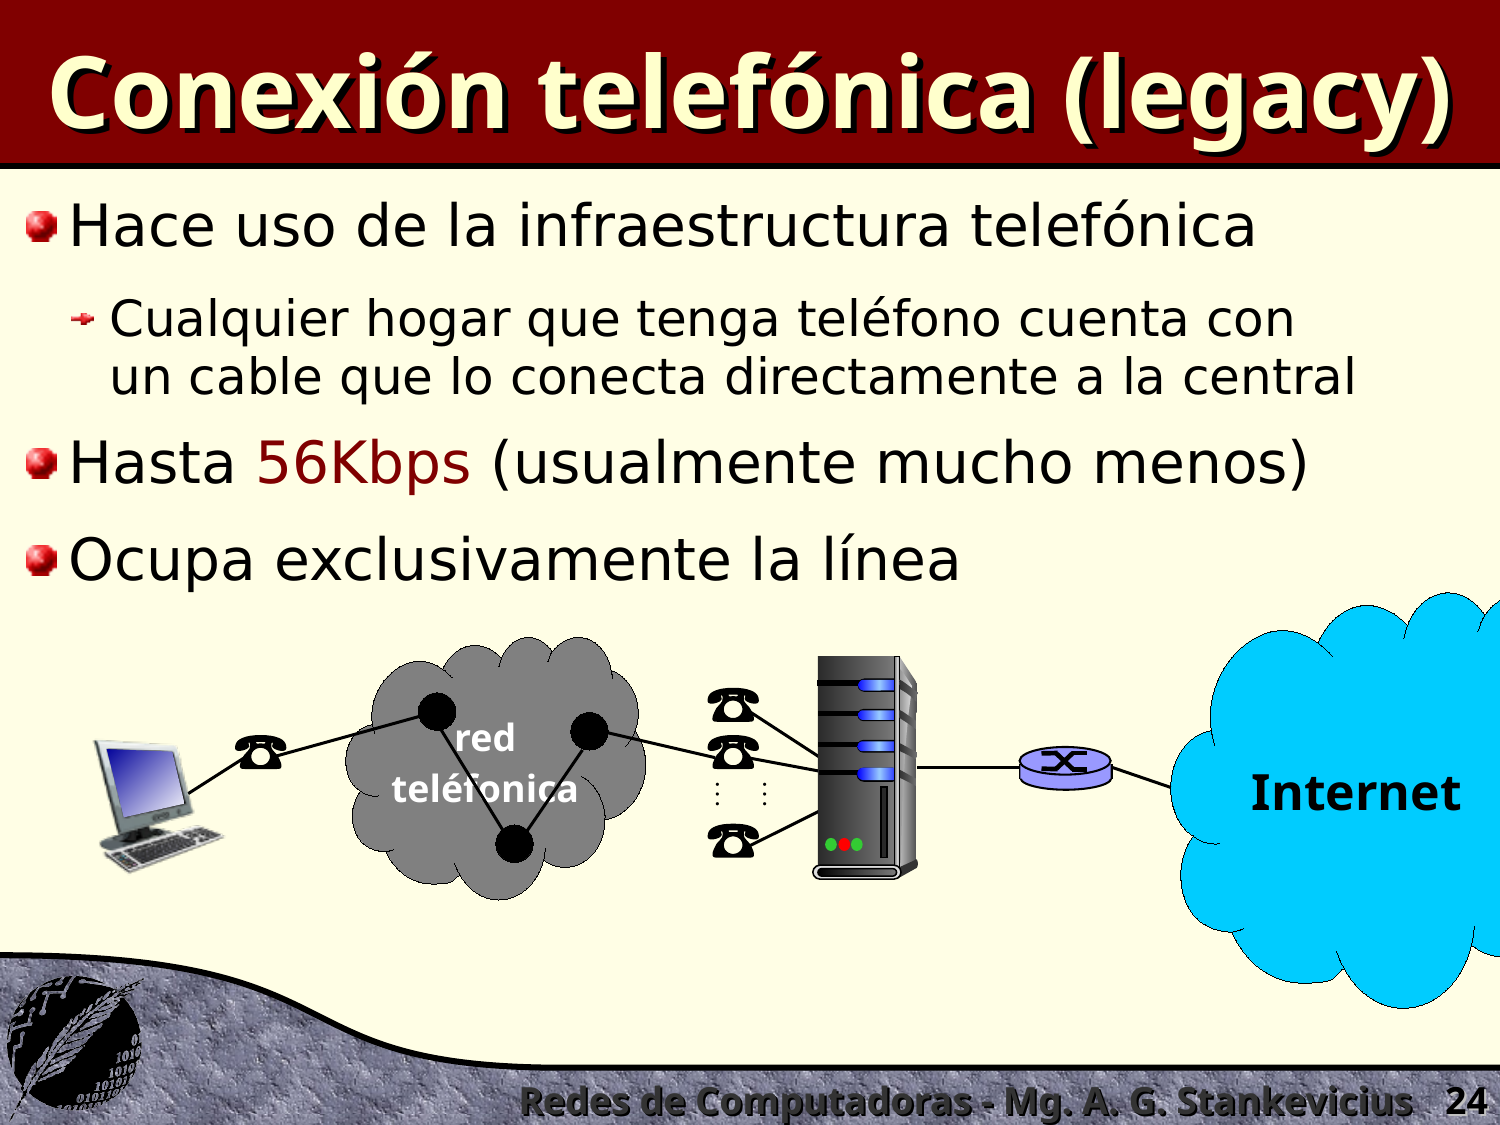

# Conexión telefónica (legacy)
Hace uso de la infraestructura telefónica
Cualquier hogar que tenga teléfono cuenta con
un cable que lo conecta directamente a la central
Hasta 56Kbps (usualmente mucho menos)
Ocupa exclusivamente la línea
Internet
red
teléfonica
¼
¼
24